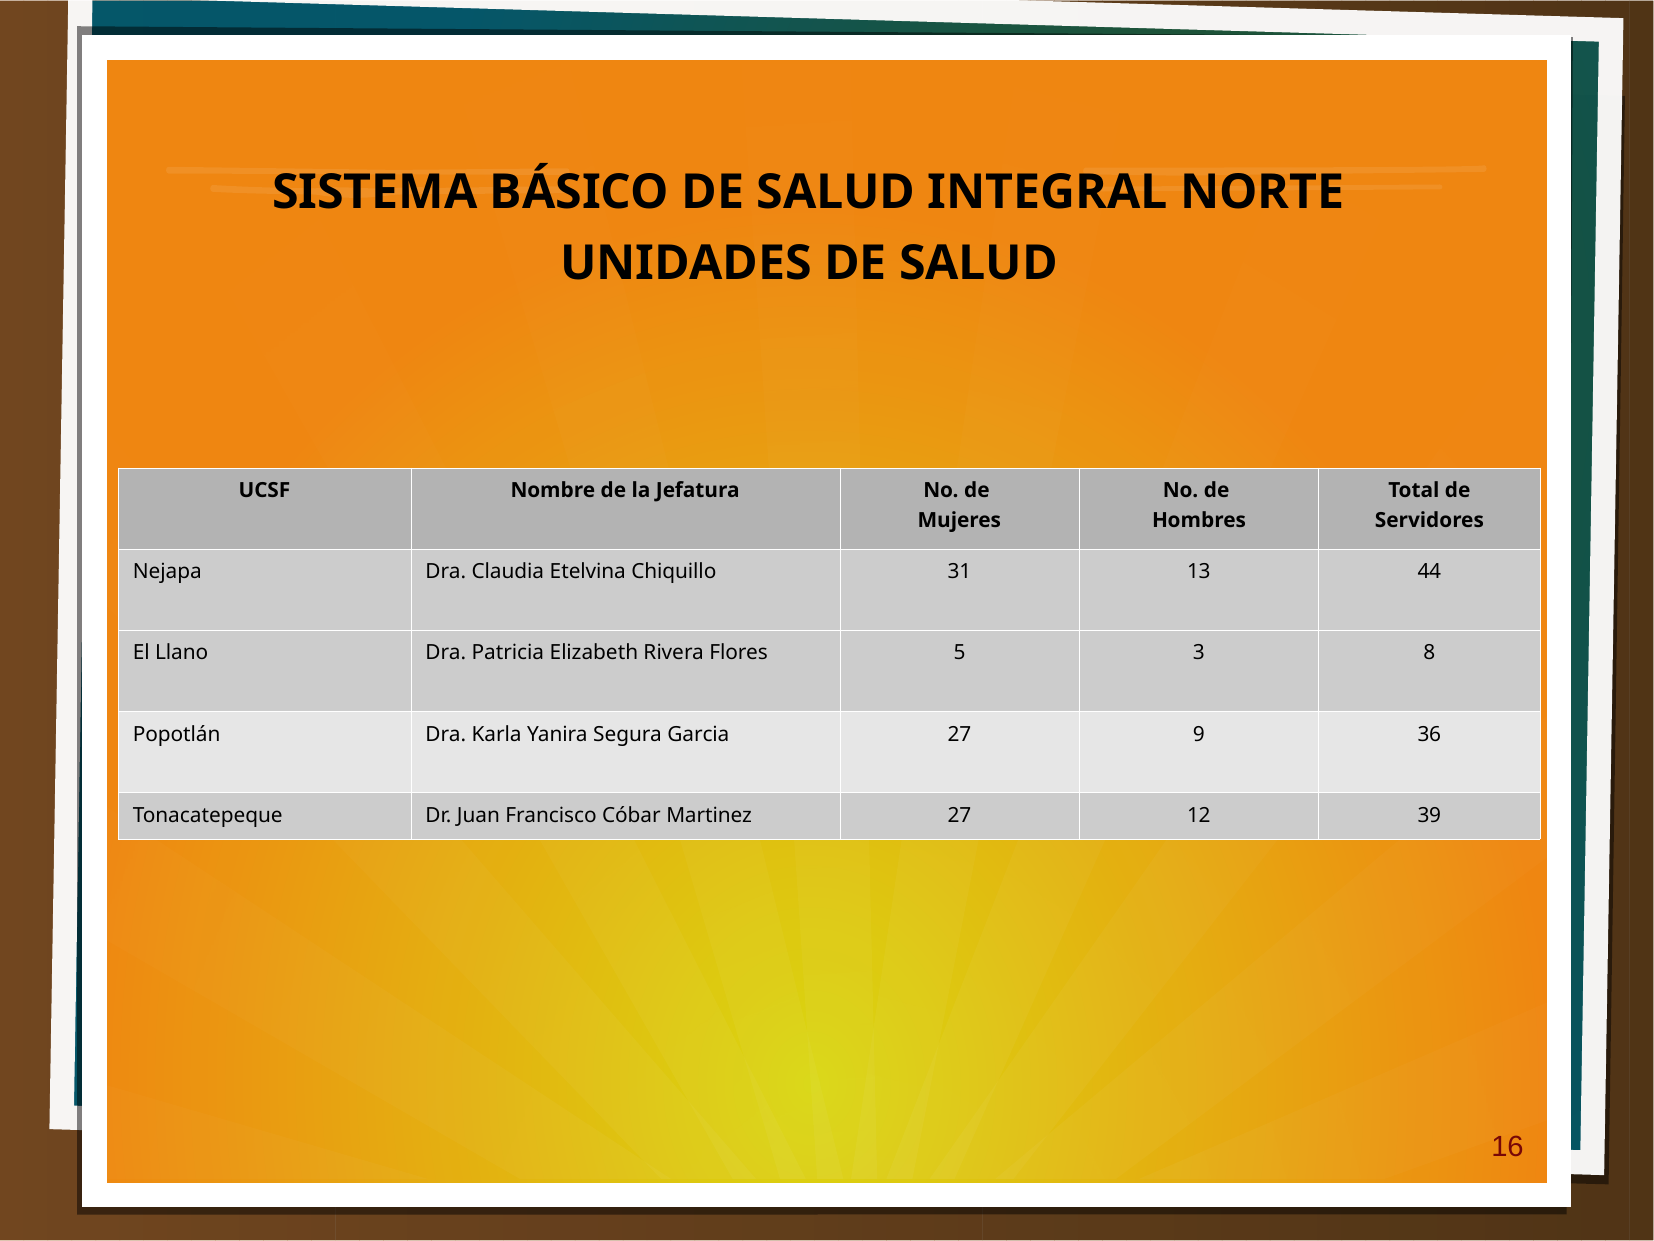

# SISTEMA BÁSICO DE SALUD INTEGRAL NORTE UNIDADES DE SALUD
| UCSF | Nombre de la Jefatura | No. de Mujeres | No. de Hombres | Total de Servidores |
| --- | --- | --- | --- | --- |
| Nejapa | Dra. Claudia Etelvina Chiquillo | 31 | 13 | 44 |
| El Llano | Dra. Patricia Elizabeth Rivera Flores | 5 | 3 | 8 |
| Popotlán | Dra. Karla Yanira Segura Garcia | 27 | 9 | 36 |
| Tonacatepeque | Dr. Juan Francisco Cóbar Martinez | 27 | 12 | 39 |
16